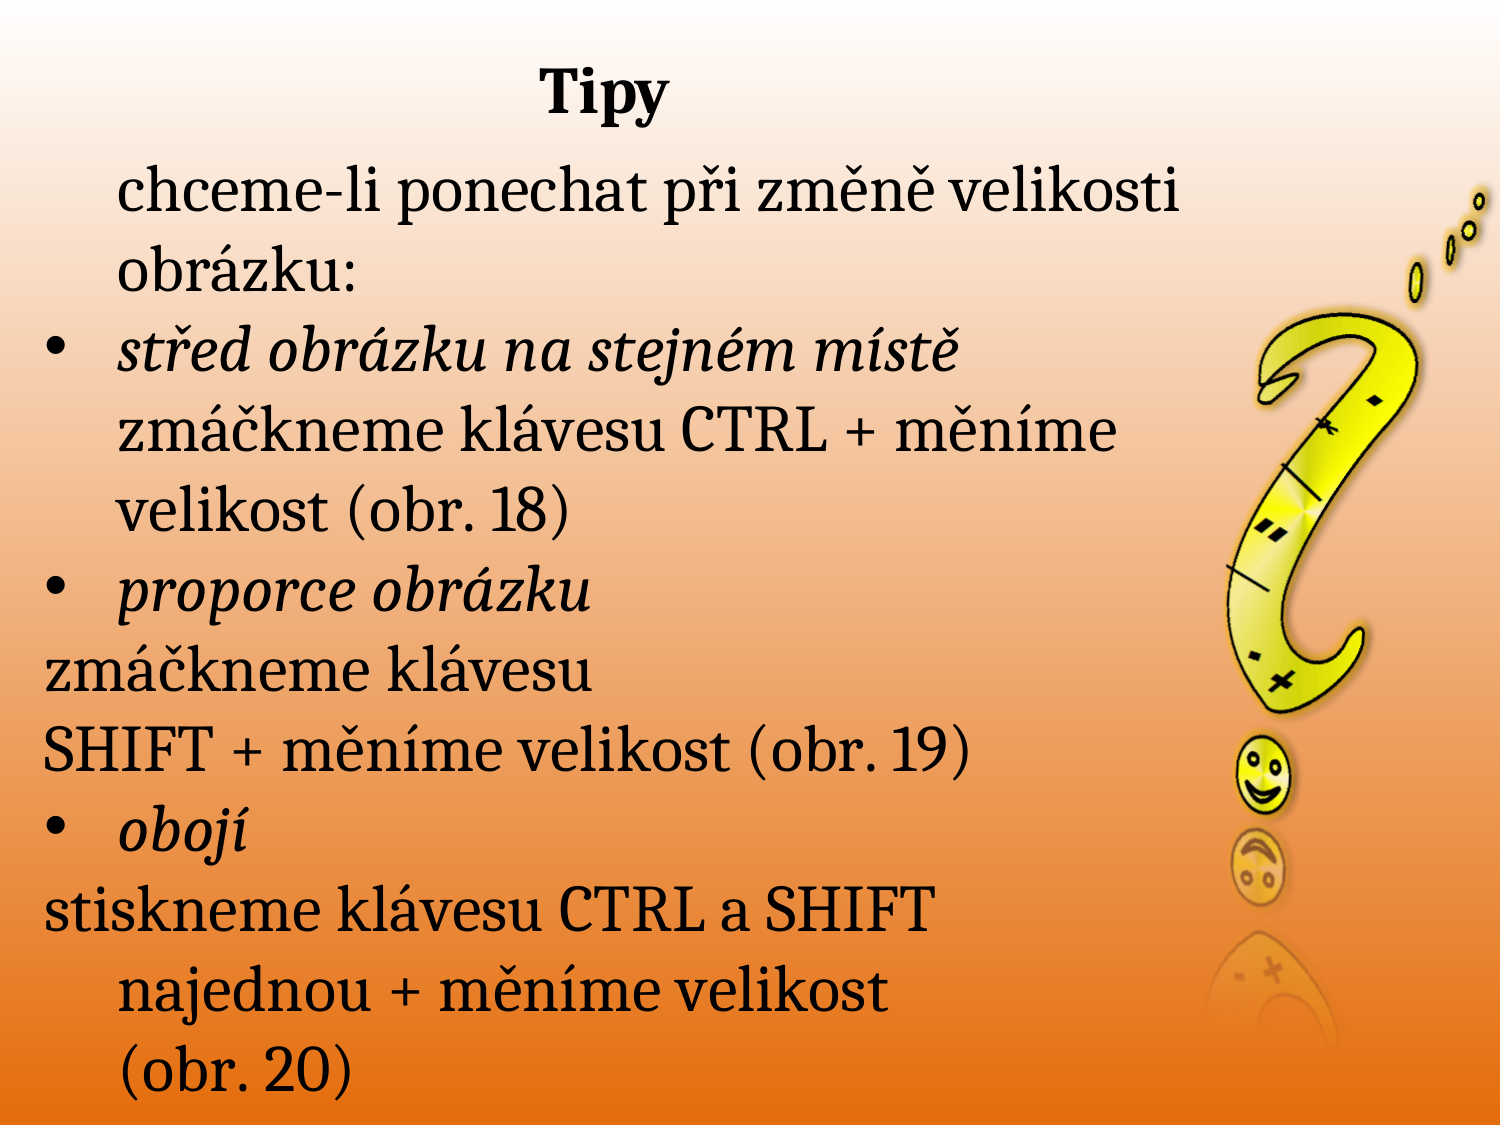

# Tipy
	chceme-li ponechat při změně velikosti obrázku:
střed obrázku na stejném místě zmáčkneme klávesu CTRL + měníme velikost (obr. 18)
proporce obrázku
zmáčkneme klávesu
SHIFT + měníme velikost (obr. 19)
obojí
stiskneme klávesu CTRL a SHIFT najednou + měníme velikost
(obr. 20)